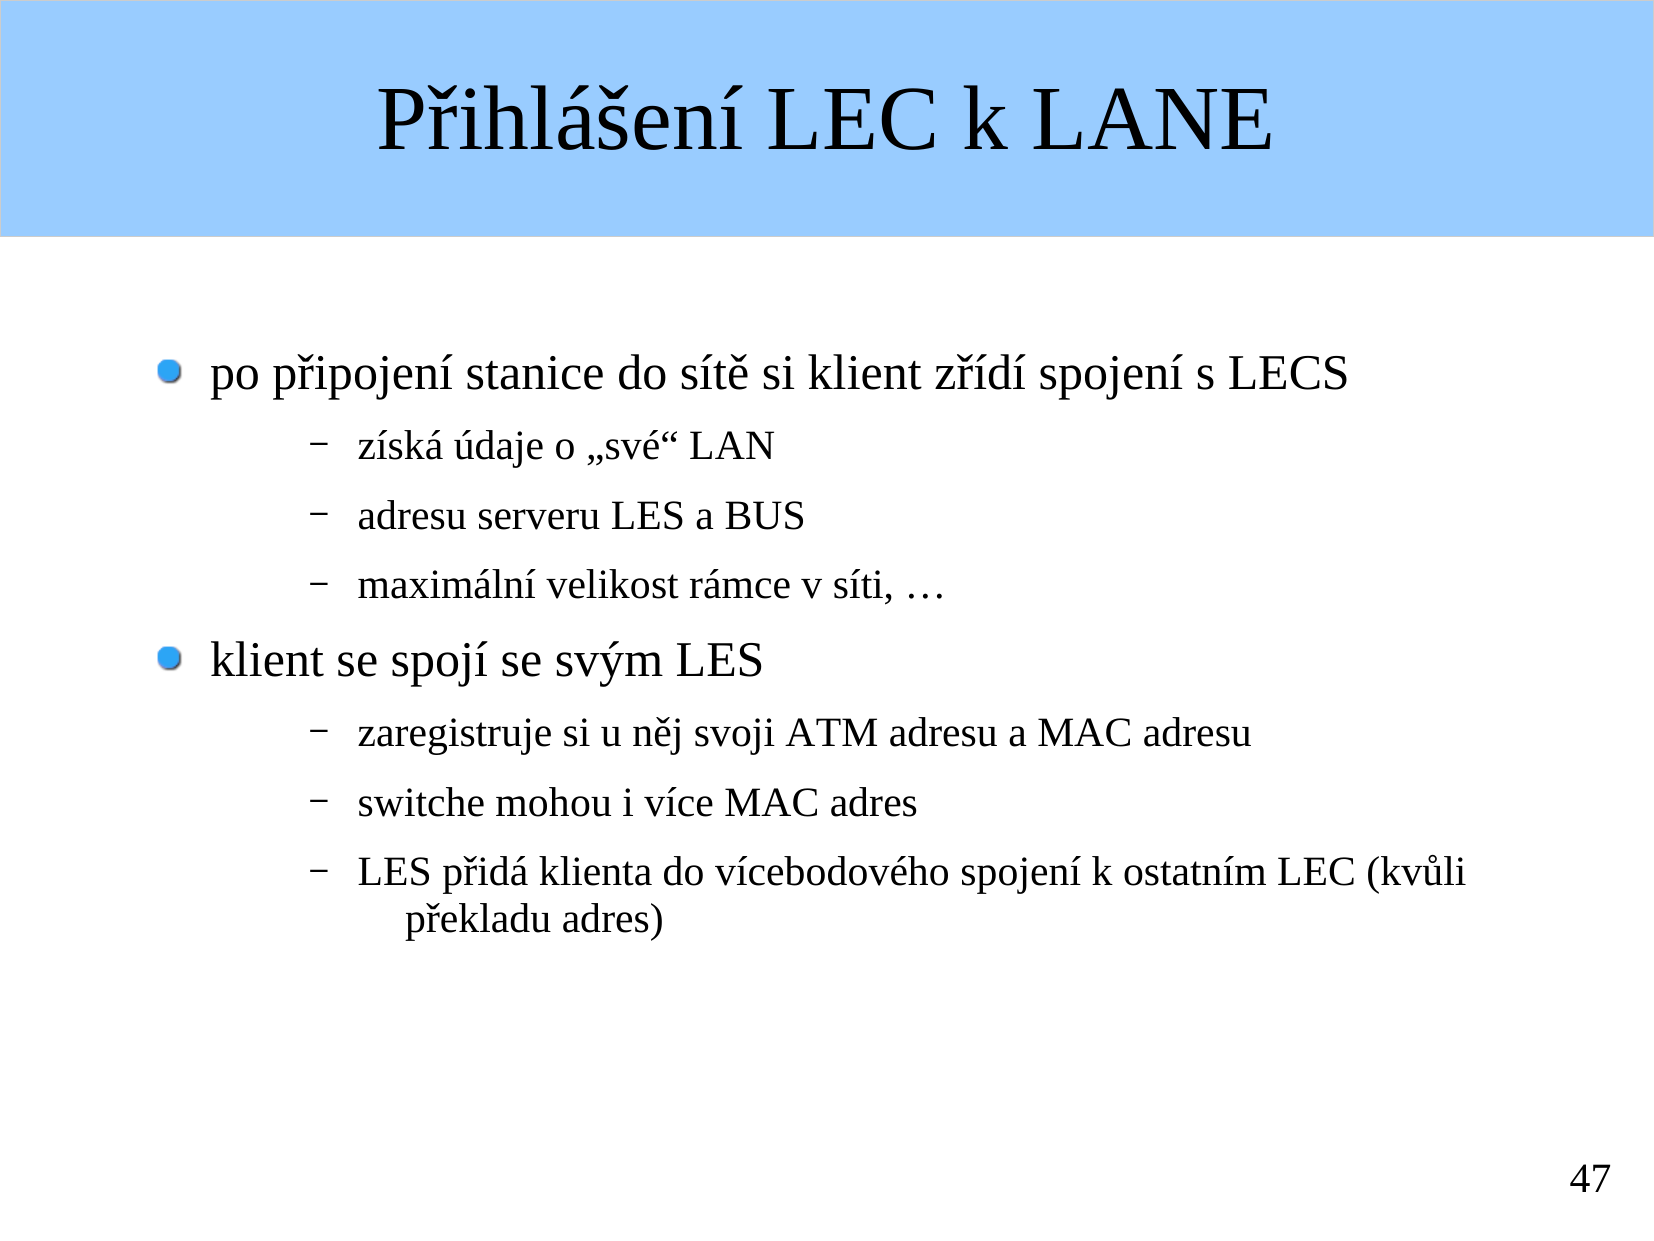

# Přihlášení LEC k LANE
po připojení stanice do sítě si klient zřídí spojení s LECS
získá údaje o „své“ LAN
adresu serveru LES a BUS
maximální velikost rámce v síti, …
klient se spojí se svým LES
zaregistruje si u něj svoji ATM adresu a MAC adresu
switche mohou i více MAC adres
LES přidá klienta do vícebodového spojení k ostatním LEC (kvůli překladu adres)